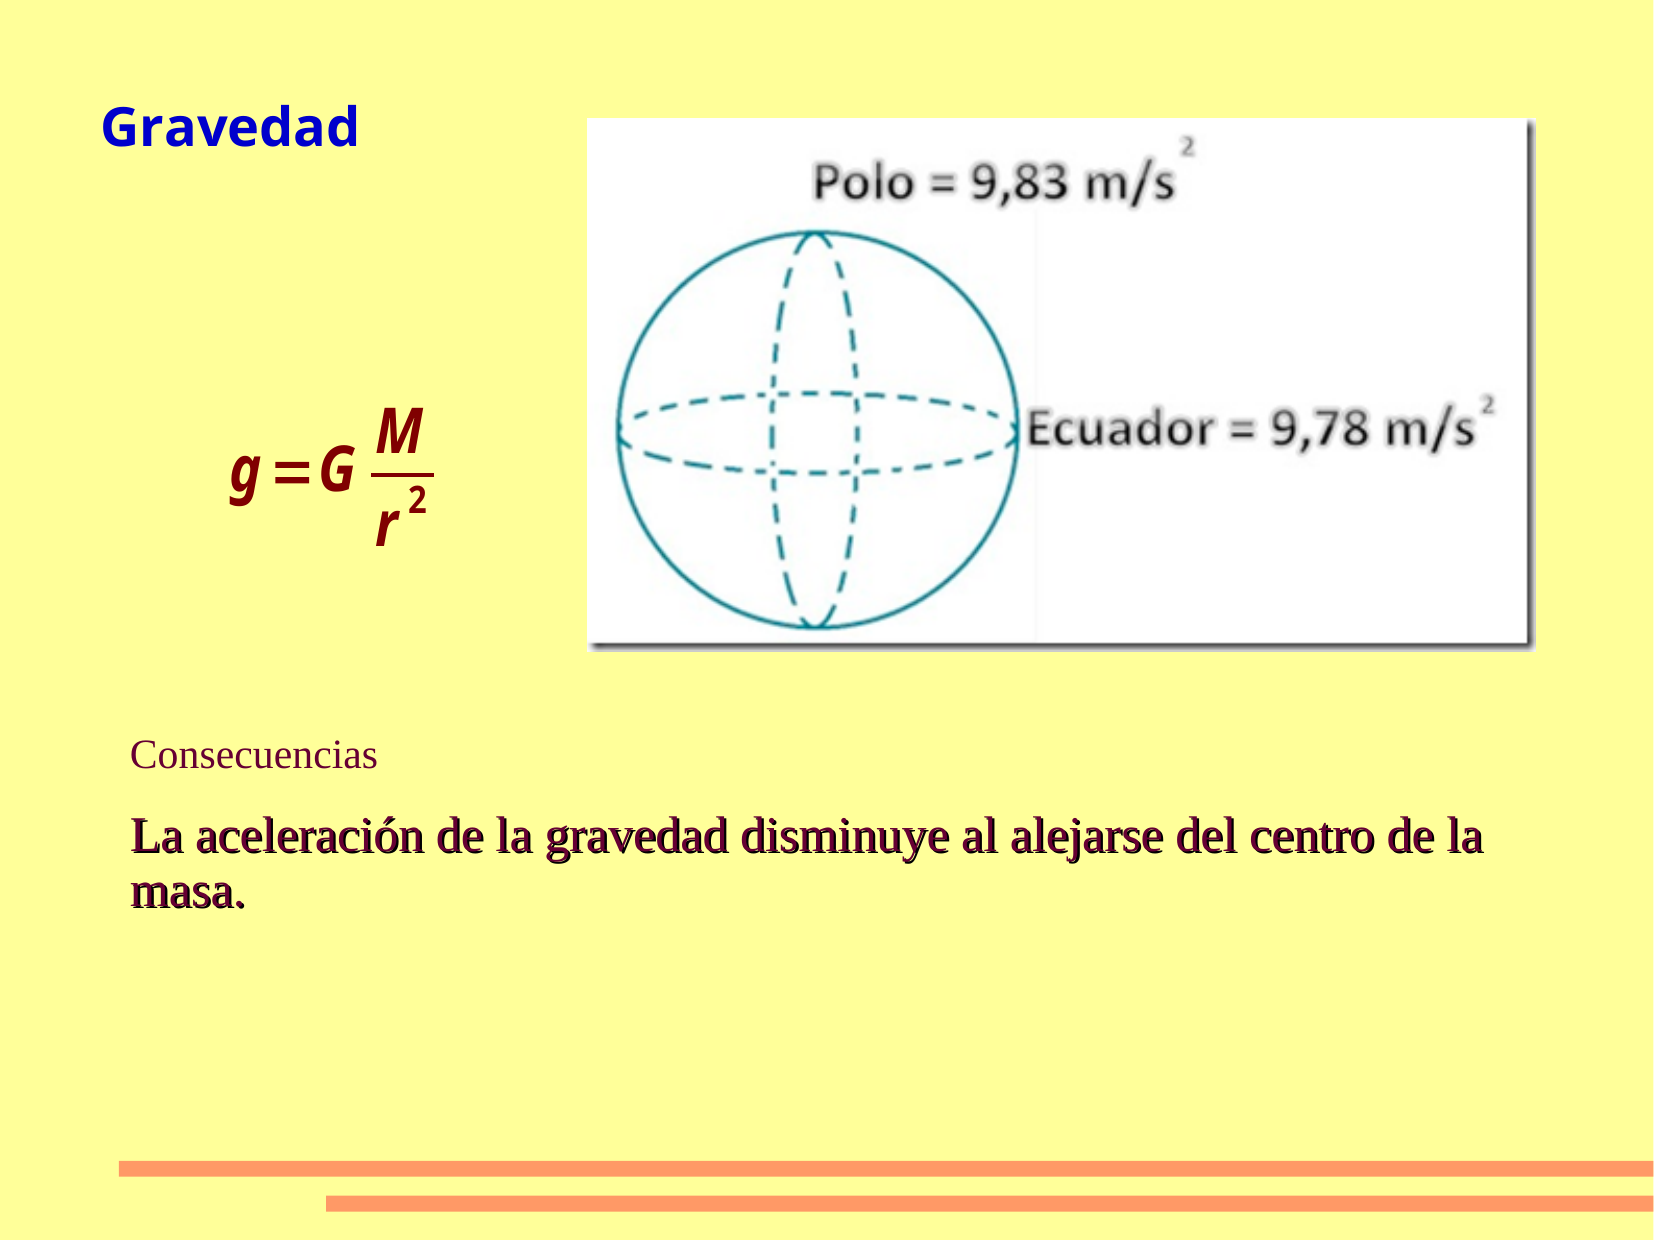

# Gravedad
Consecuencias
La aceleración de la gravedad disminuye al alejarse del centro de la masa.